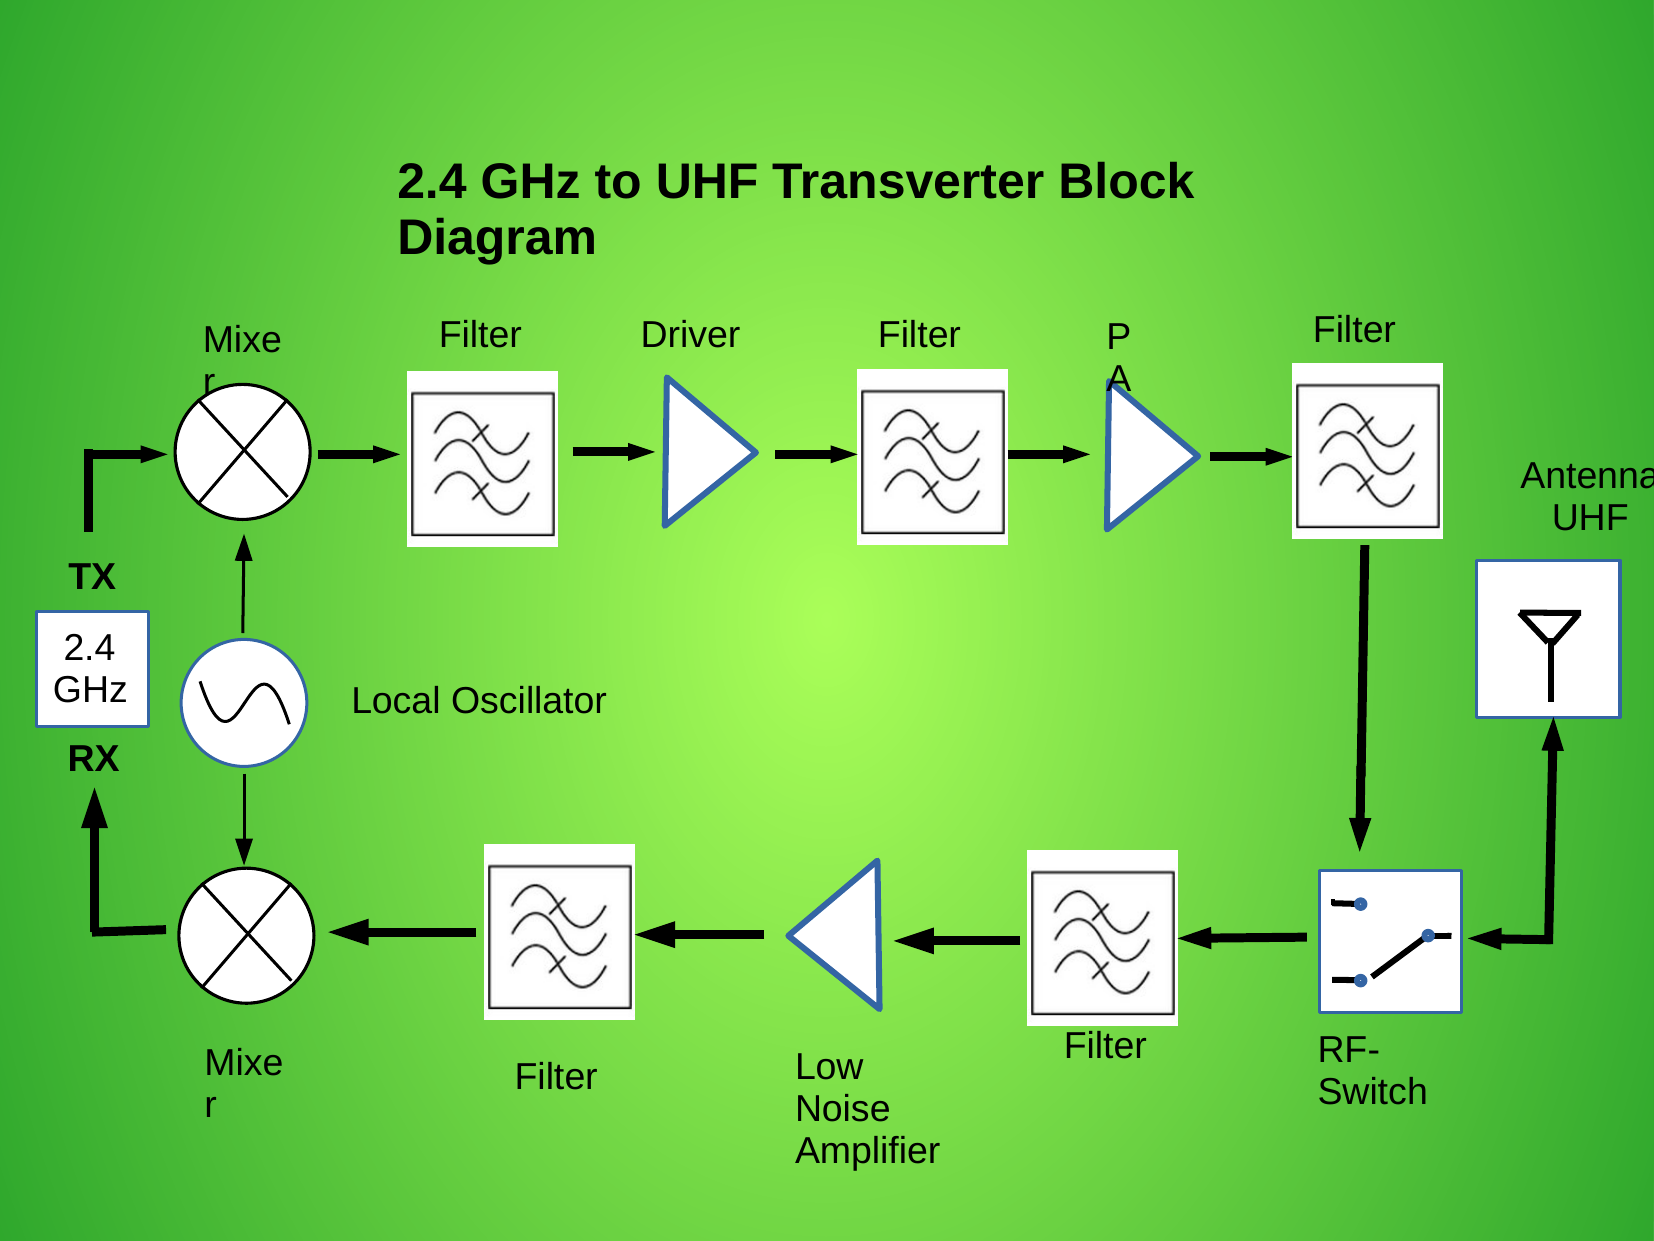

2.4 GHz to UHF Transverter Block Diagram
Filter
Driver
Filter
Filter
PA
Mixer
Antenna
 UHF
TX
 2.4
GHz
Local Oscillator
RX
Filter
RF-Switch
Mixer
Low Noise
Amplifier
Filter